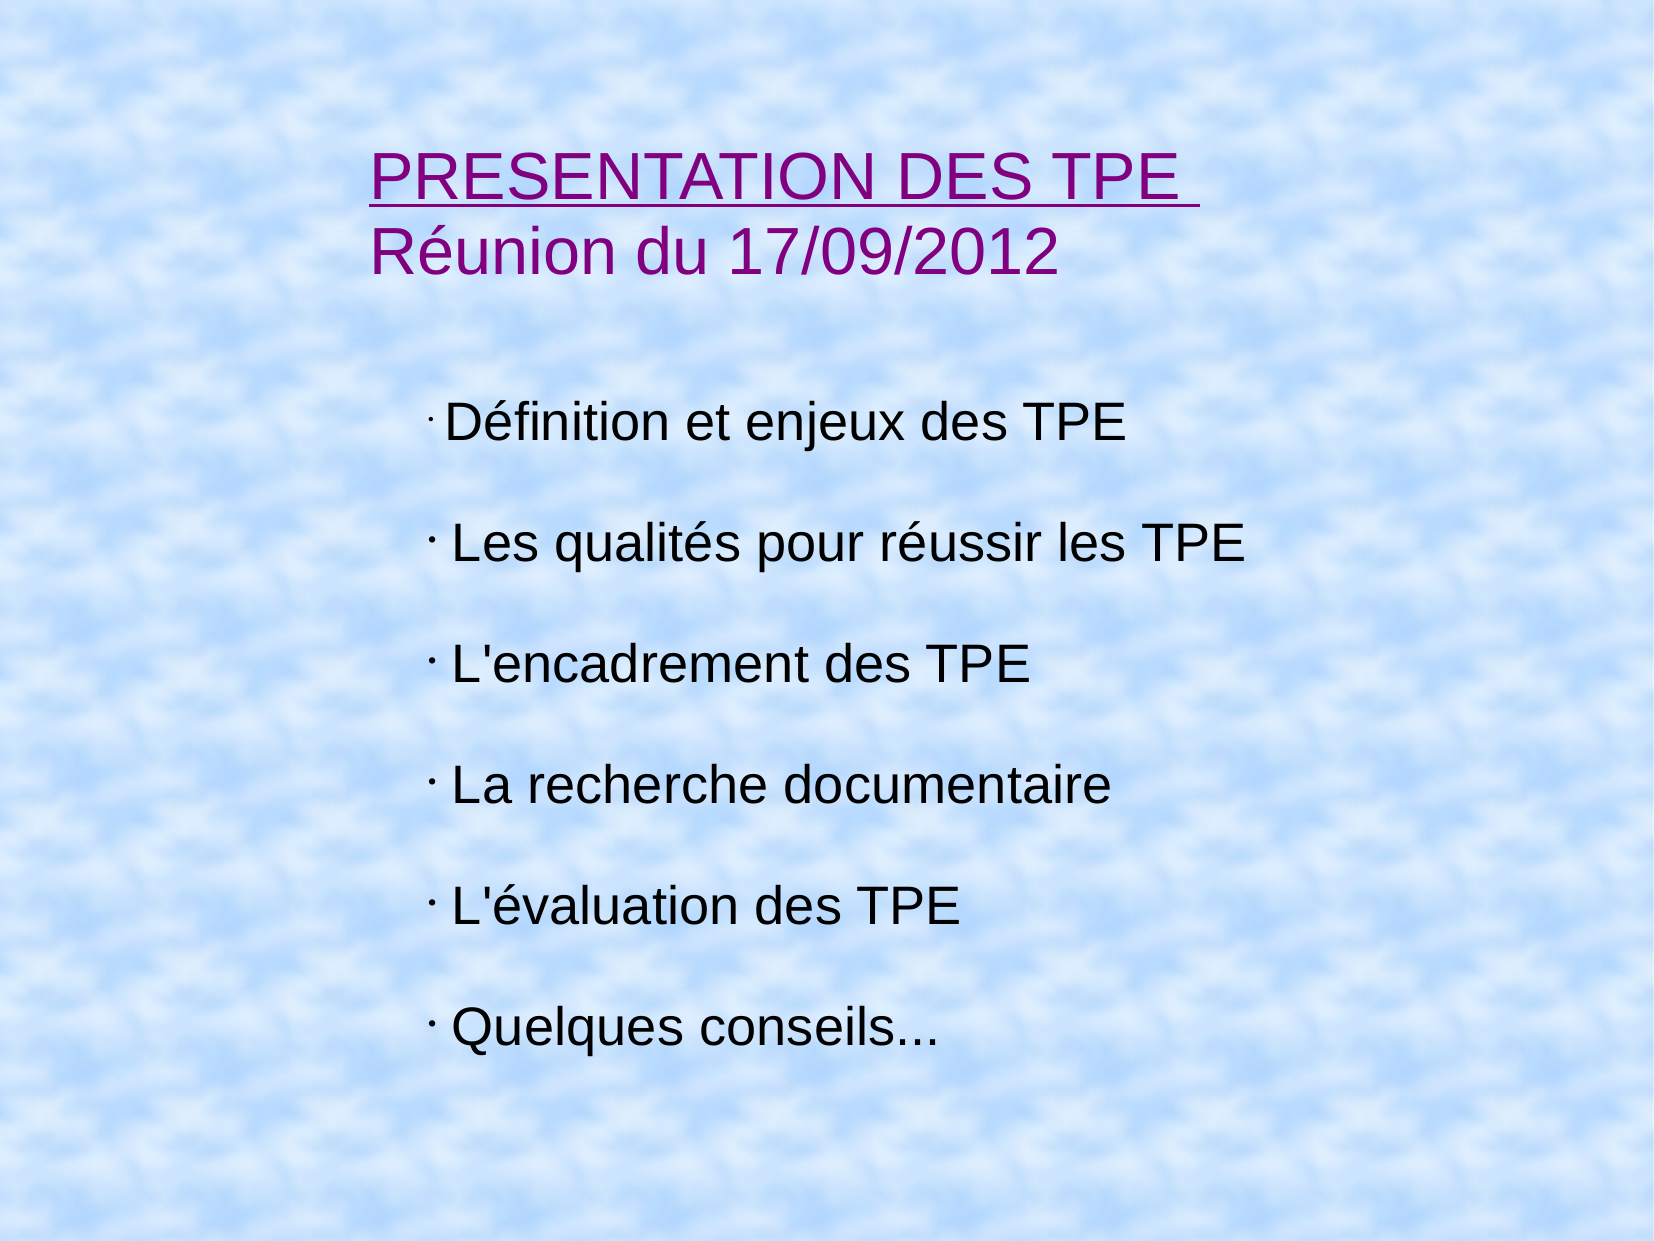

PRESENTATION DES TPE
Réunion du 17/09/2012
 Définition et enjeux des TPE
 Les qualités pour réussir les TPE
 L'encadrement des TPE
 La recherche documentaire
 L'évaluation des TPE
 Quelques conseils...